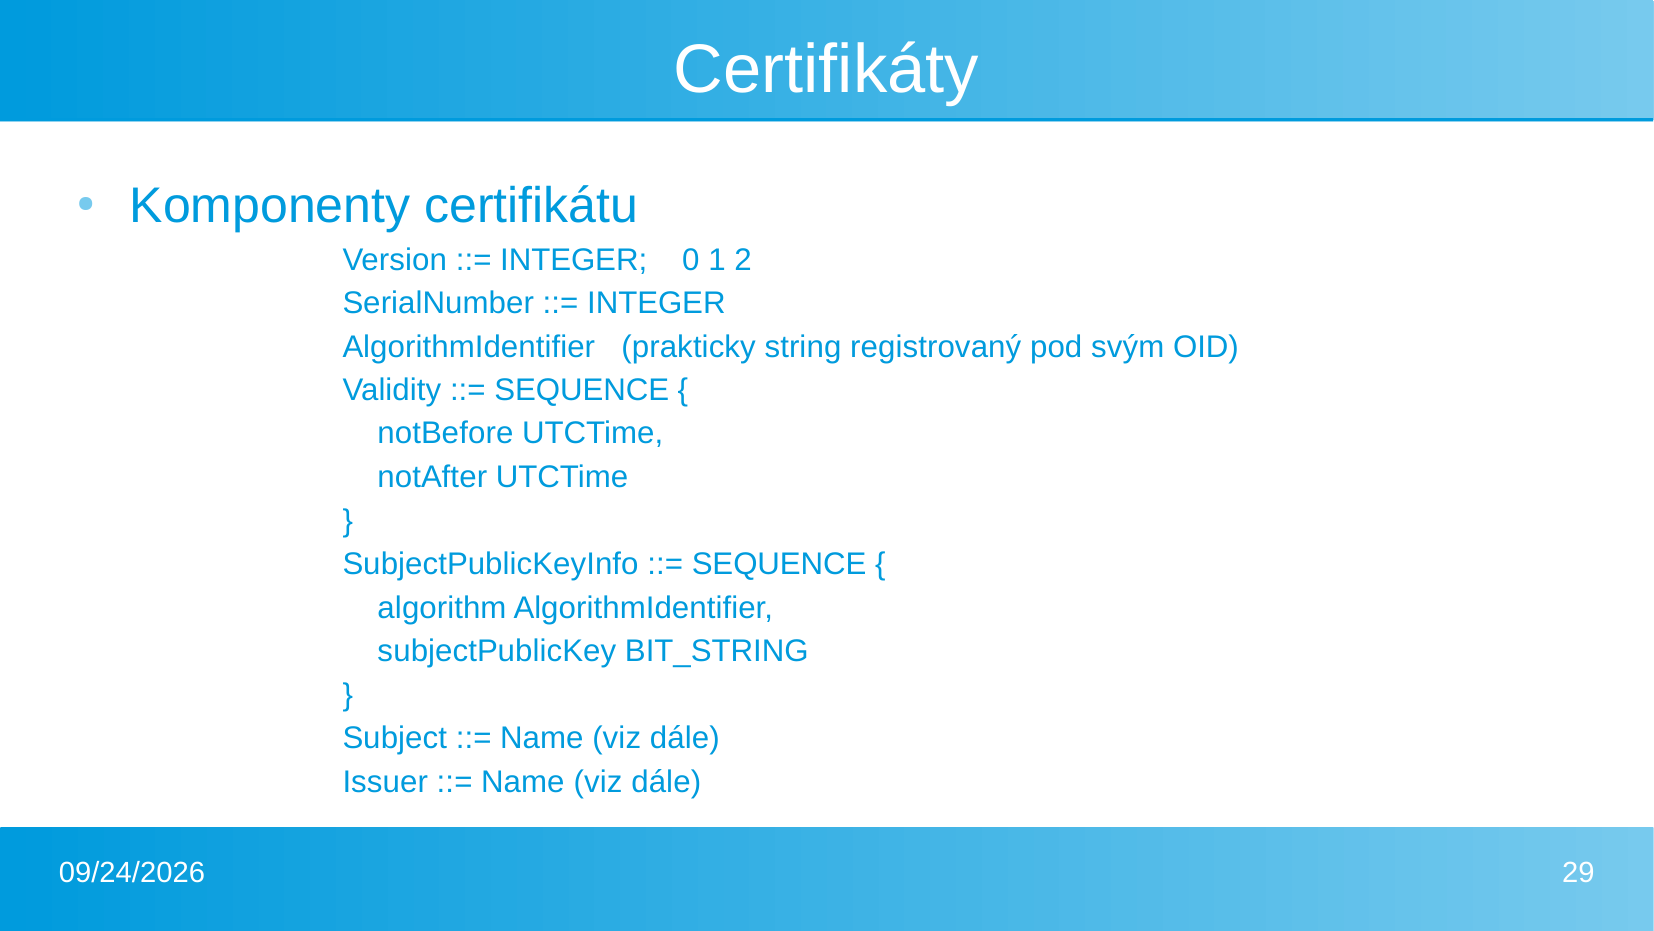

# Certifikáty
Komponenty certifikátu
Version ::= INTEGER; 0 1 2
SerialNumber ::= INTEGER
AlgorithmIdentifier (prakticky string registrovaný pod svým OID)
Validity ::= SEQUENCE {
 notBefore UTCTime,
 notAfter UTCTime
}
SubjectPublicKeyInfo ::= SEQUENCE {
 algorithm AlgorithmIdentifier,
 subjectPublicKey BIT_STRING
}
Subject ::= Name (viz dále)
Issuer ::= Name (viz dále)
29